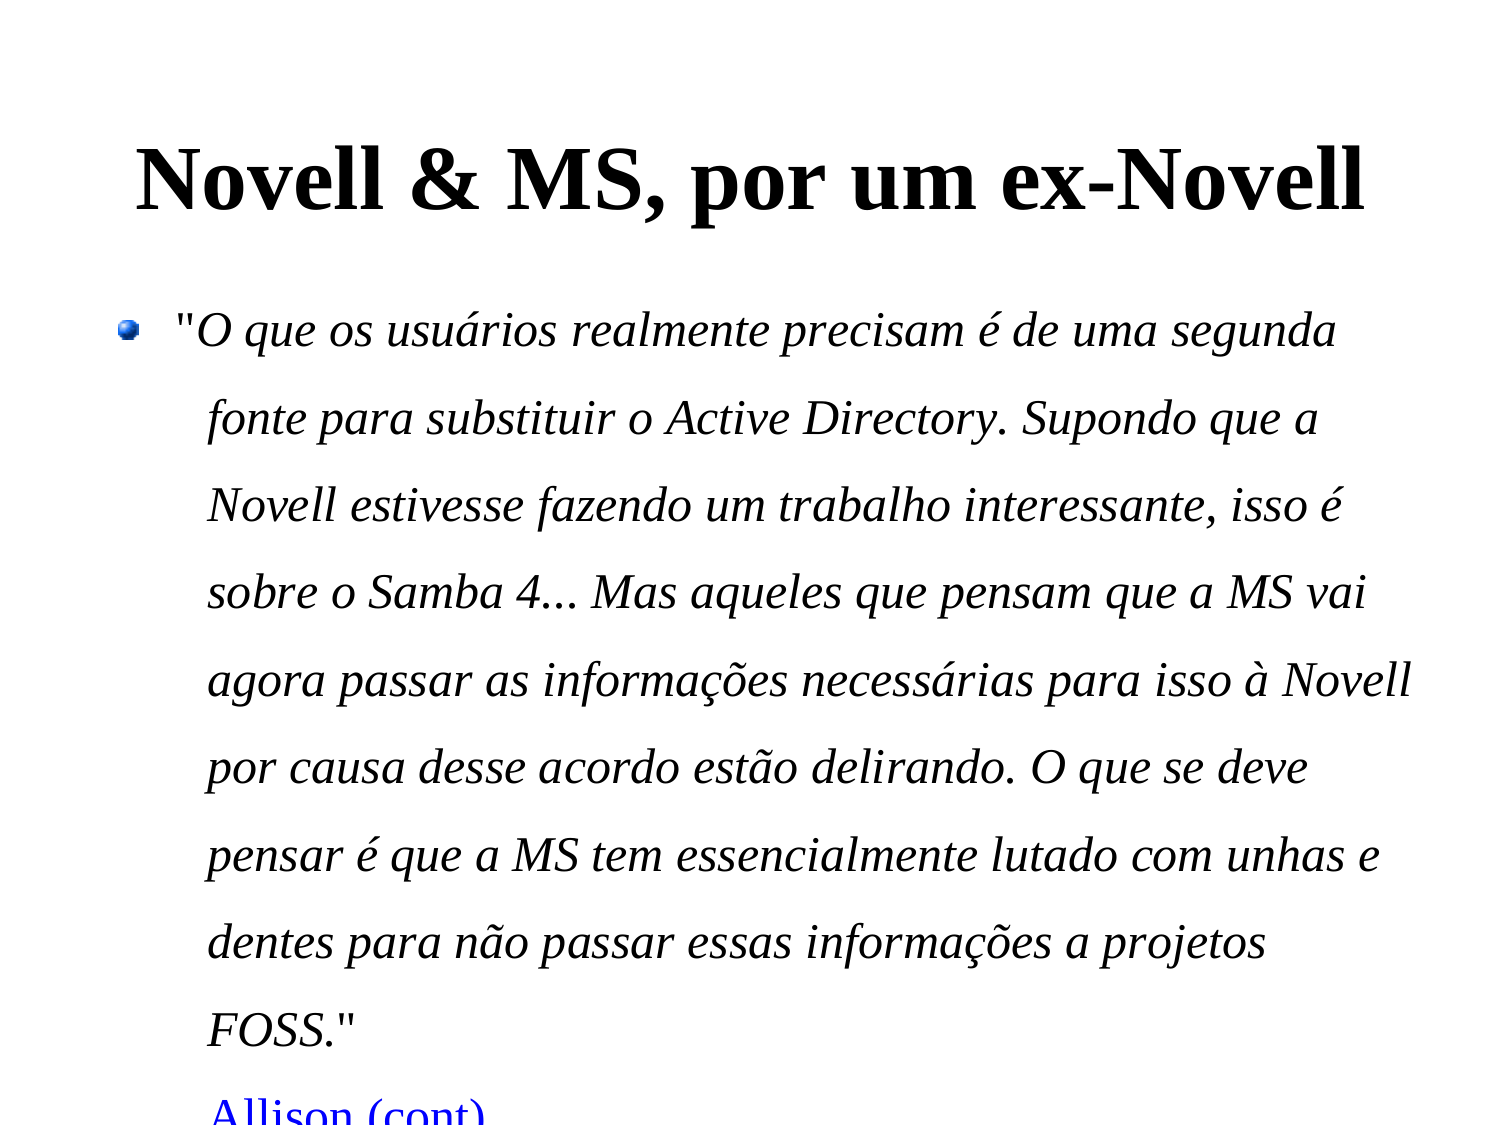

# Novell & MS, por um ex-Novell
 "O que os usuários realmente precisam é de uma segunda fonte para substituir o Active Directory. Supondo que a Novell estivesse fazendo um trabalho interessante, isso é sobre o Samba 4... Mas aqueles que pensam que a MS vai agora passar as informações necessárias para isso à Novell por causa desse acordo estão delirando. O que se deve pensar é que a MS tem essencialmente lutado com unhas e dentes para não passar essas informações a projetos FOSS."
Allison (cont)